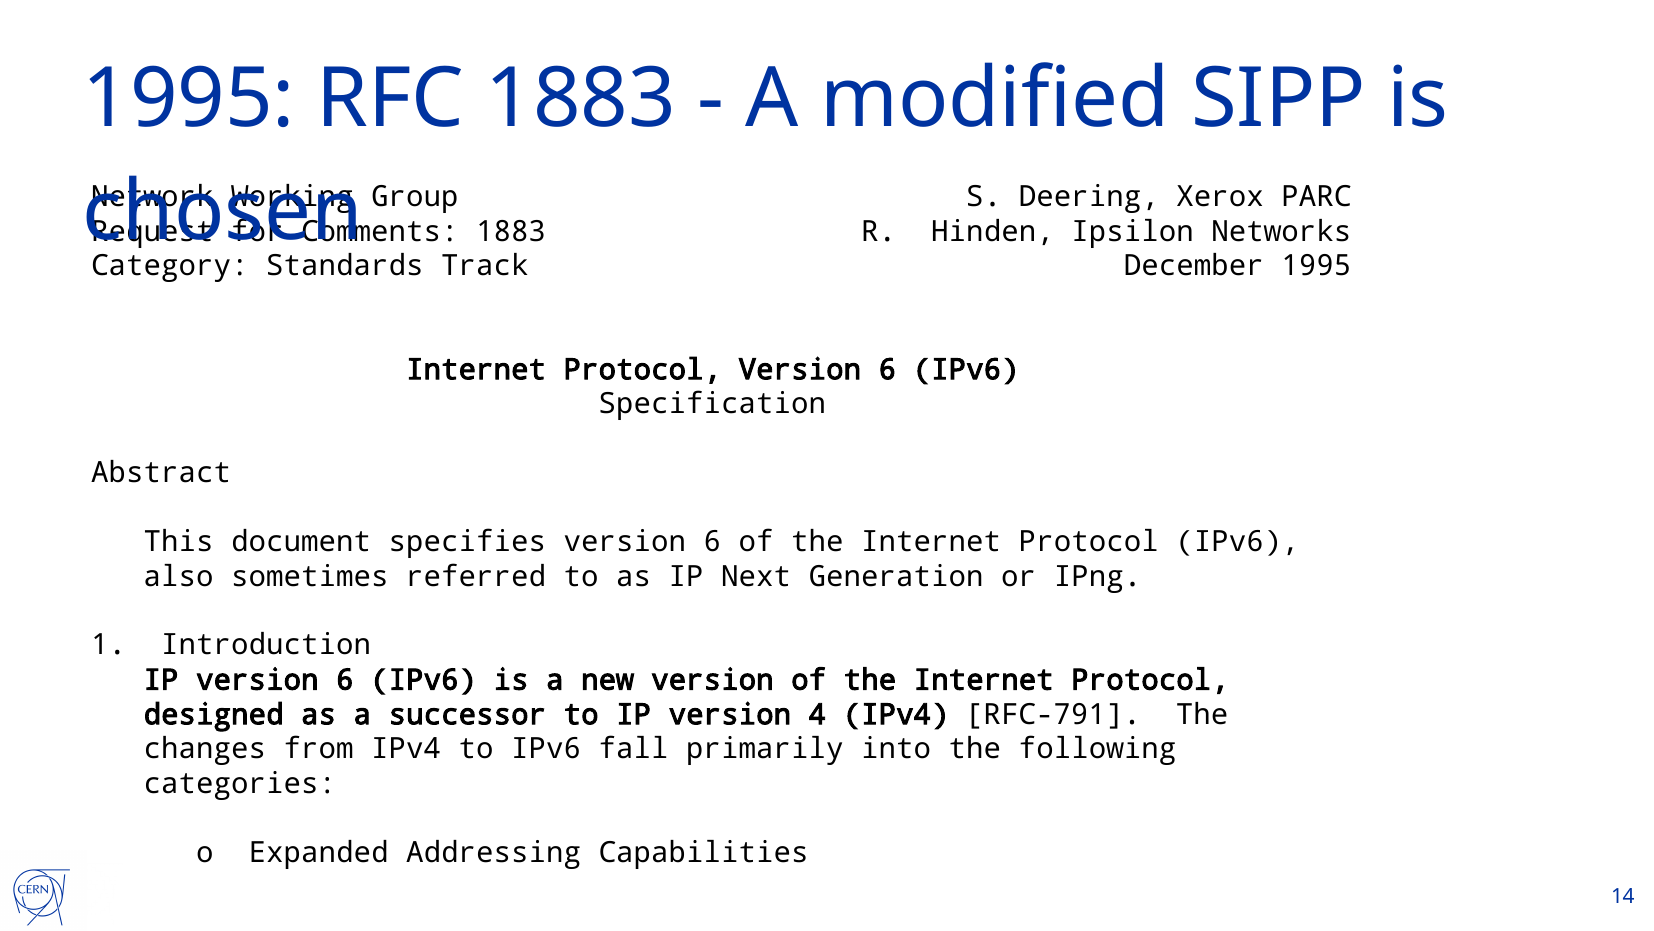

# 1995: RFC 1883 - A modified SIPP is chosen
Network Working Group S. Deering, Xerox PARC
Request for Comments: 1883 R. Hinden, Ipsilon Networks
Category: Standards Track December 1995
 Internet Protocol, Version 6 (IPv6)
 Specification
Abstract
 This document specifies version 6 of the Internet Protocol (IPv6),
 also sometimes referred to as IP Next Generation or IPng.
1. Introduction
 IP version 6 (IPv6) is a new version of the Internet Protocol,
 designed as a successor to IP version 4 (IPv4) [RFC-791]. The
 changes from IPv4 to IPv6 fall primarily into the following
 categories:
 o Expanded Addressing Capabilities